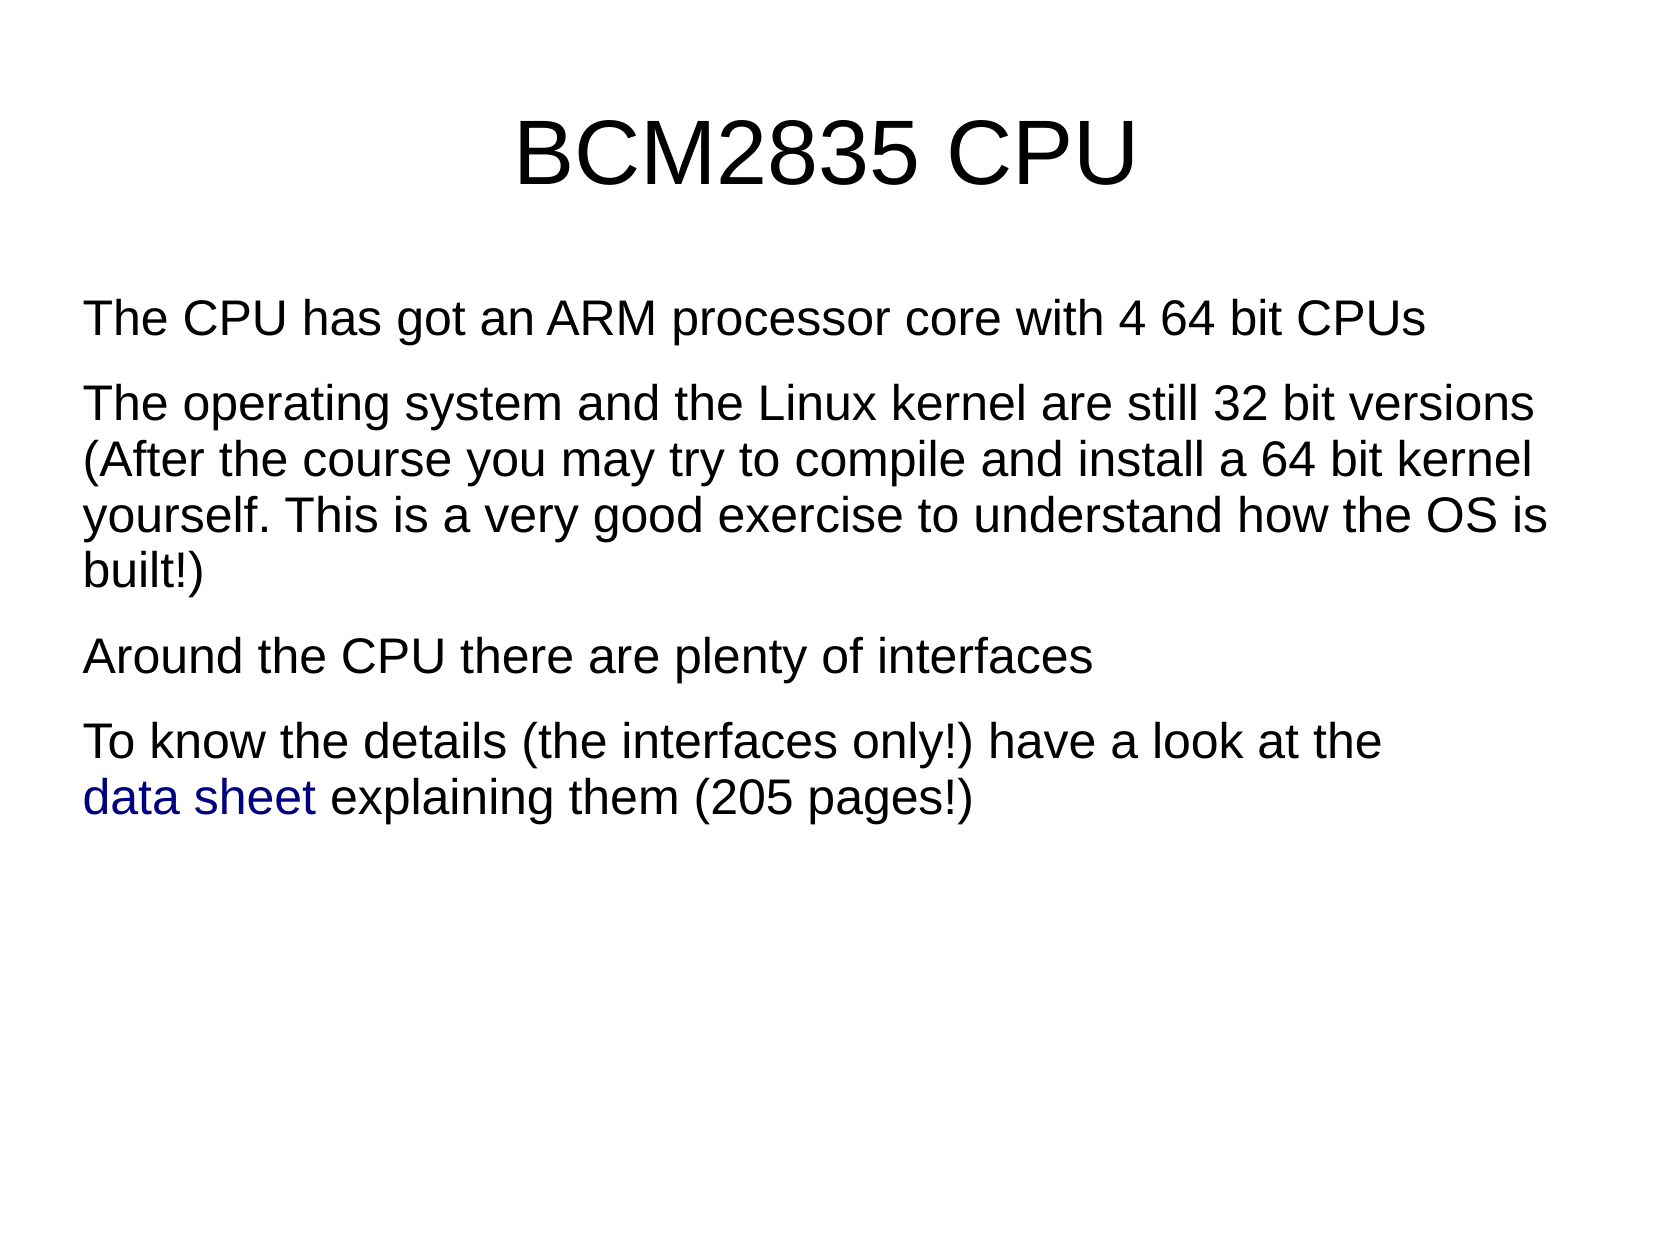

# BCM2835 CPU
The CPU has got an ARM processor core with 4 64 bit CPUs
The operating system and the Linux kernel are still 32 bit versions
(After the course you may try to compile and install a 64 bit kernel yourself. This is a very good exercise to understand how the OS is built!)
Around the CPU there are plenty of interfaces
To know the details (the interfaces only!) have a look at the data sheet explaining them (205 pages!)